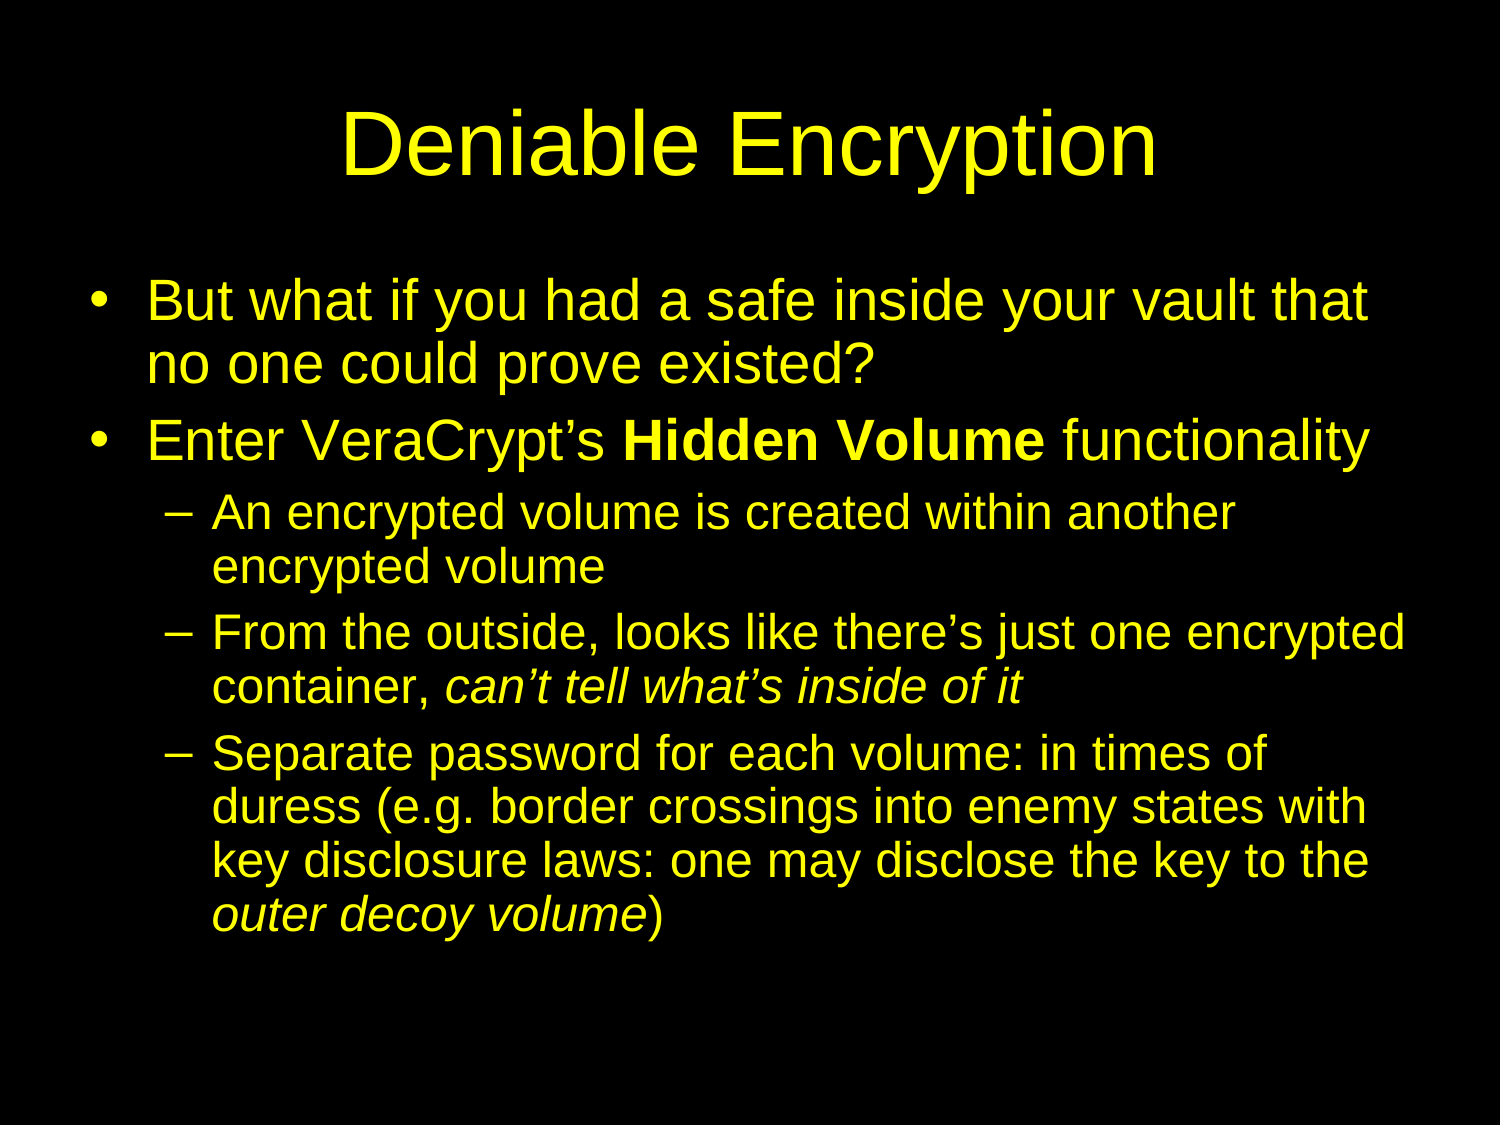

# Deniable Encryption
But what if you had a safe inside your vault that no one could prove existed?
Enter VeraCrypt’s Hidden Volume functionality
An encrypted volume is created within another encrypted volume
From the outside, looks like there’s just one encrypted container, can’t tell what’s inside of it
Separate password for each volume: in times of duress (e.g. border crossings into enemy states with key disclosure laws: one may disclose the key to the outer decoy volume)